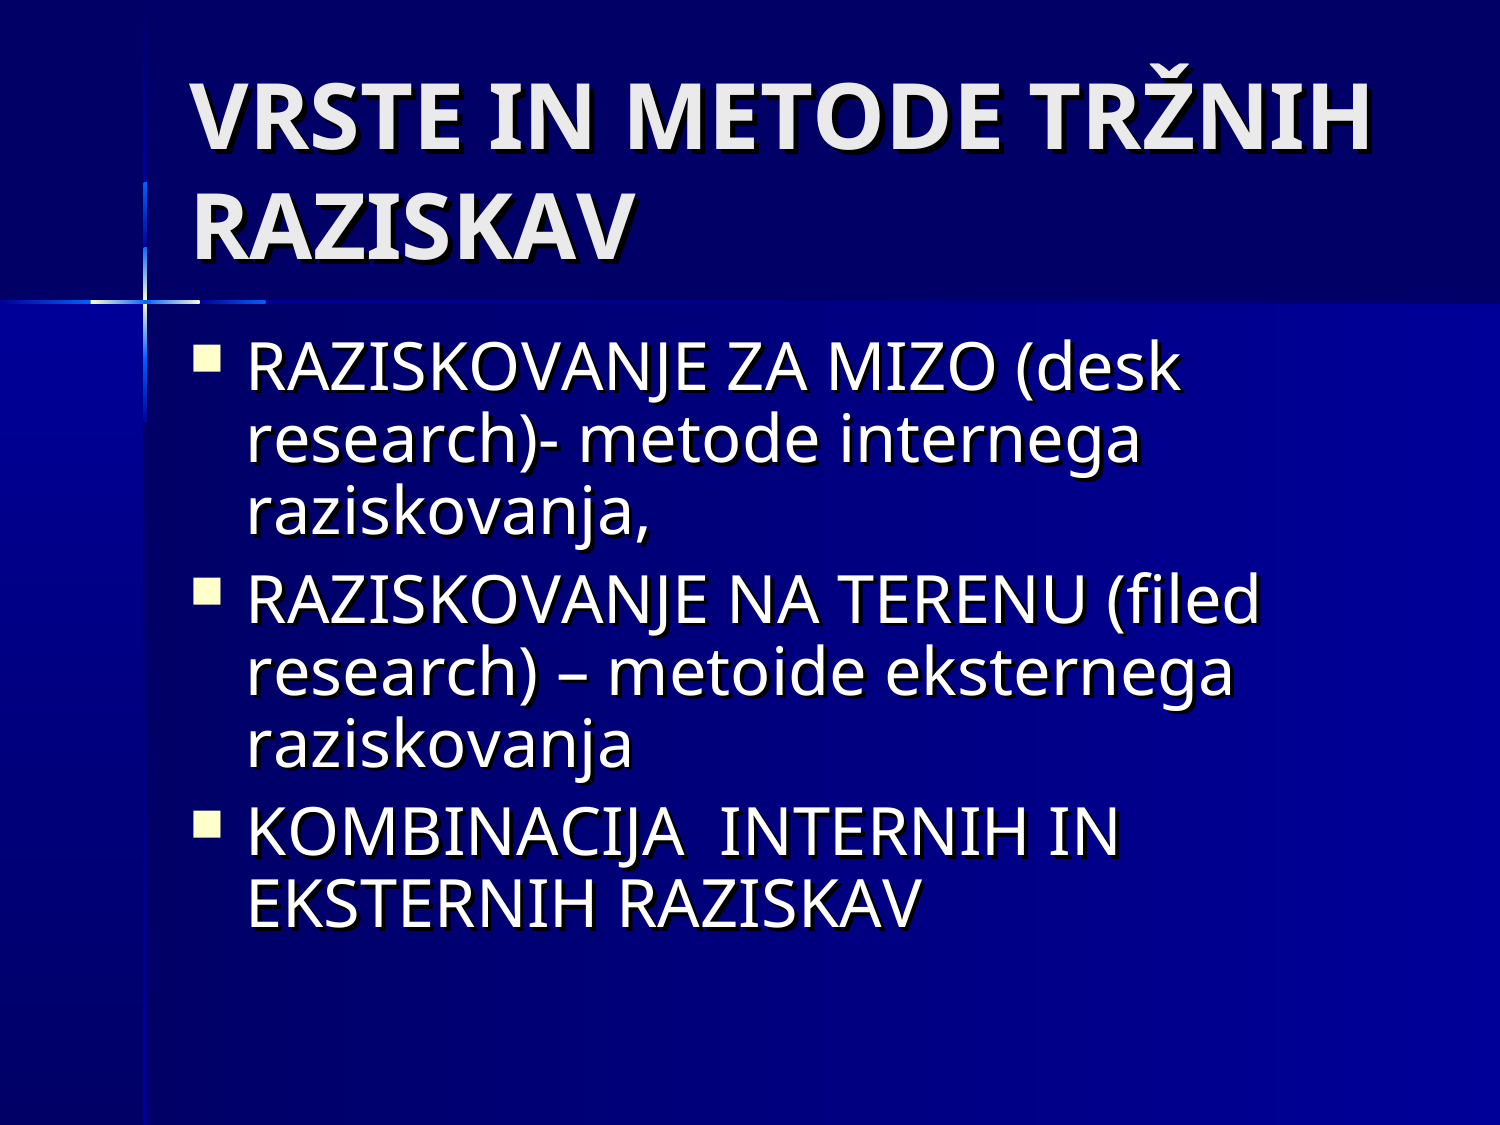

# VRSTE IN METODE TRŽNIH RAZISKAV
RAZISKOVANJE ZA MIZO (desk research)- metode internega raziskovanja,
RAZISKOVANJE NA TERENU (filed research) – metoide eksternega raziskovanja
KOMBINACIJA INTERNIH IN EKSTERNIH RAZISKAV